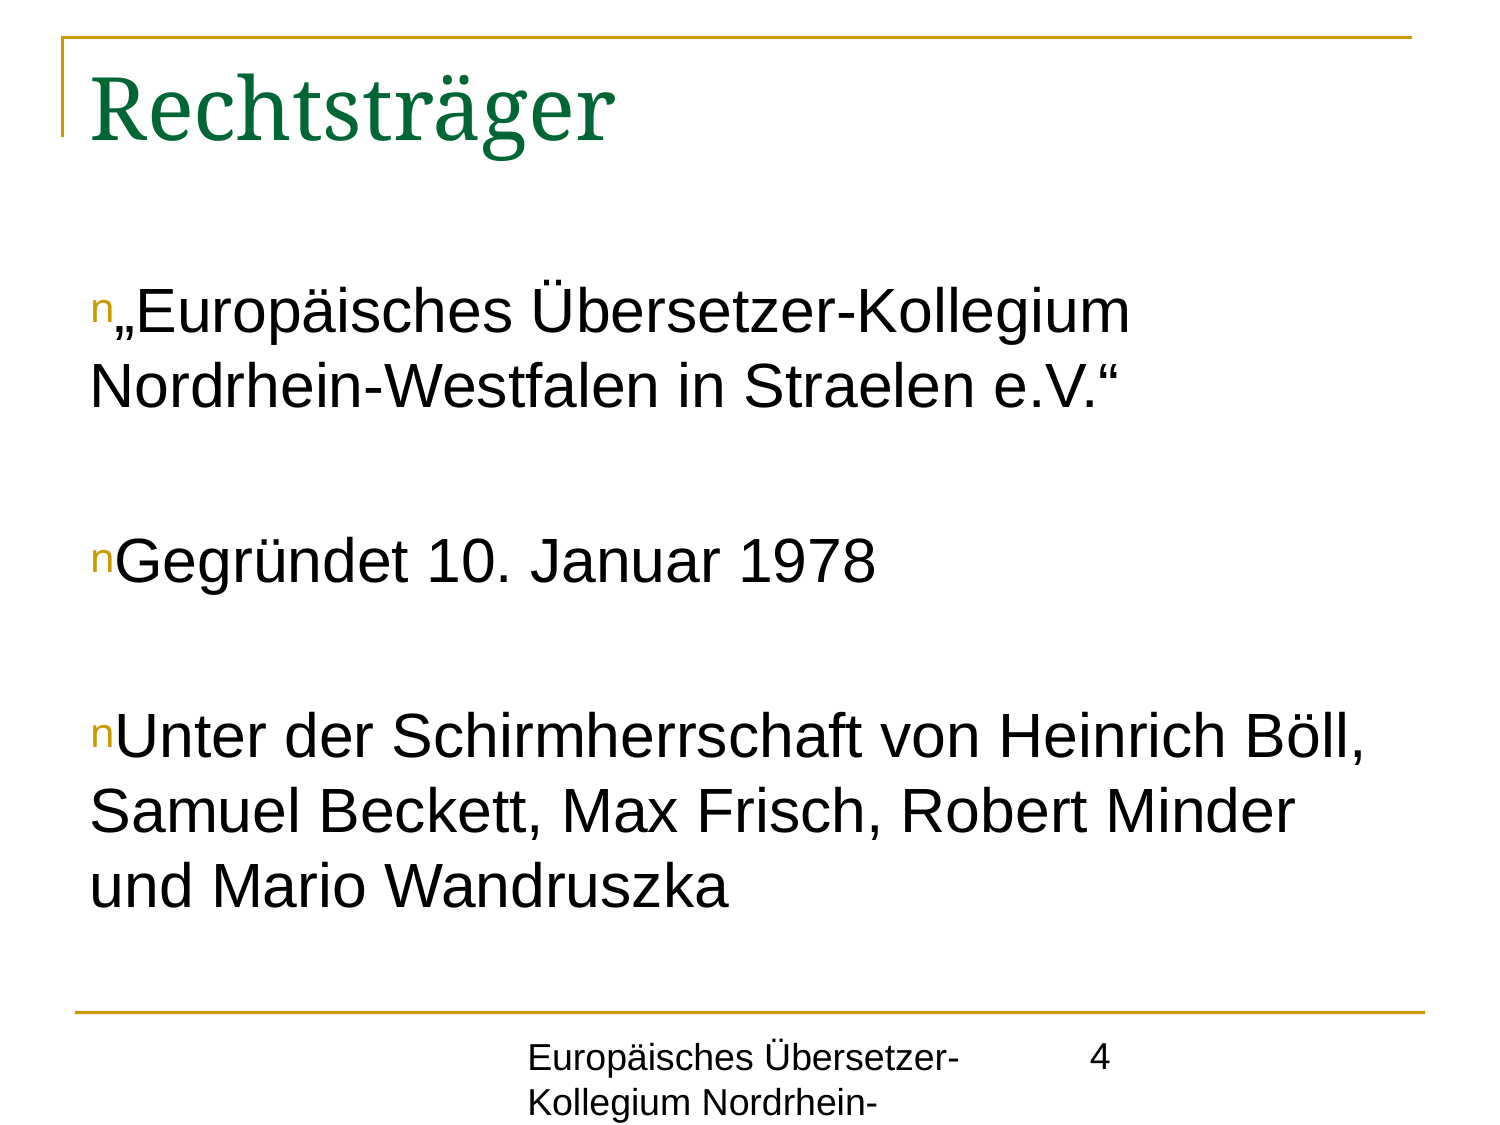

# Rechtsträger
„Europäisches Übersetzer-Kollegium Nordrhein-Westfalen in Straelen e.V.“
Gegründet 10. Januar 1978
Unter der Schirmherrschaft von Heinrich Böll, Samuel Beckett, Max Frisch, Robert Minder und Mario Wandruszka
Europäisches Übersetzer-Kollegium Nordrhein-Westfalen in Straelen